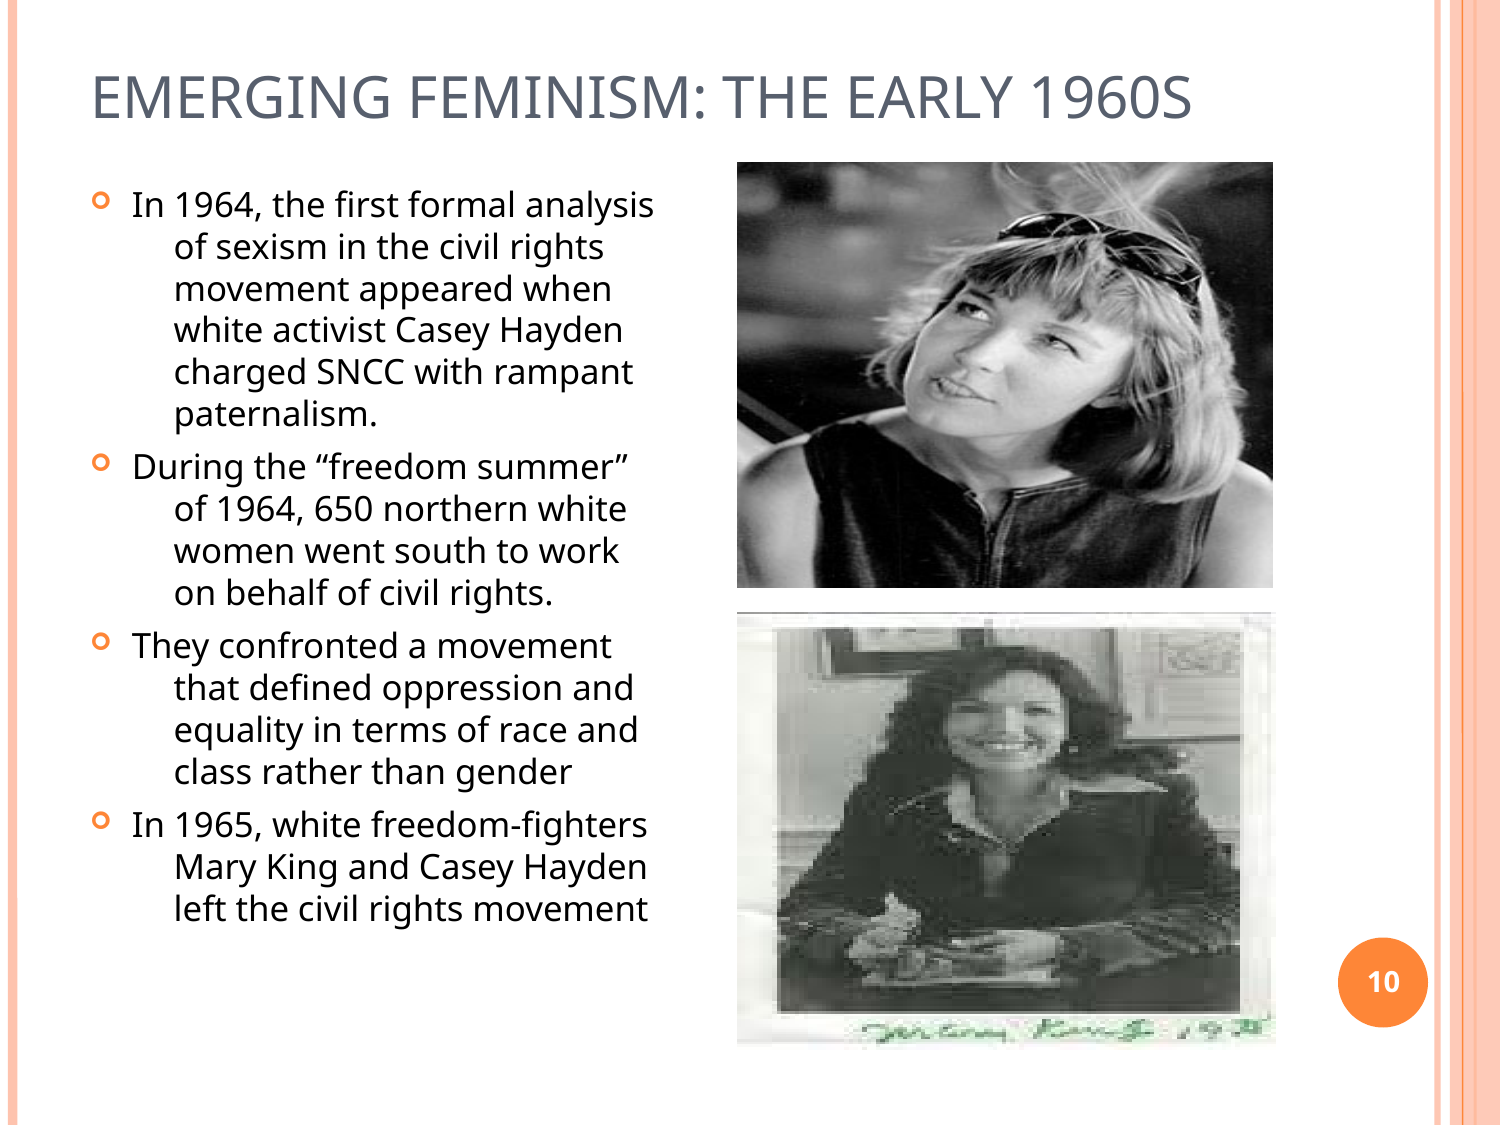

# Emerging Feminism: The Early 1960s
In 1964, the first formal analysis of sexism in the civil rights movement appeared when white activist Casey Hayden charged SNCC with rampant paternalism.
During the “freedom summer” of 1964, 650 northern white women went south to work on behalf of civil rights.
They confronted a movement that defined oppression and equality in terms of race and class rather than gender
In 1965, white freedom-fighters Mary King and Casey Hayden left the civil rights movement